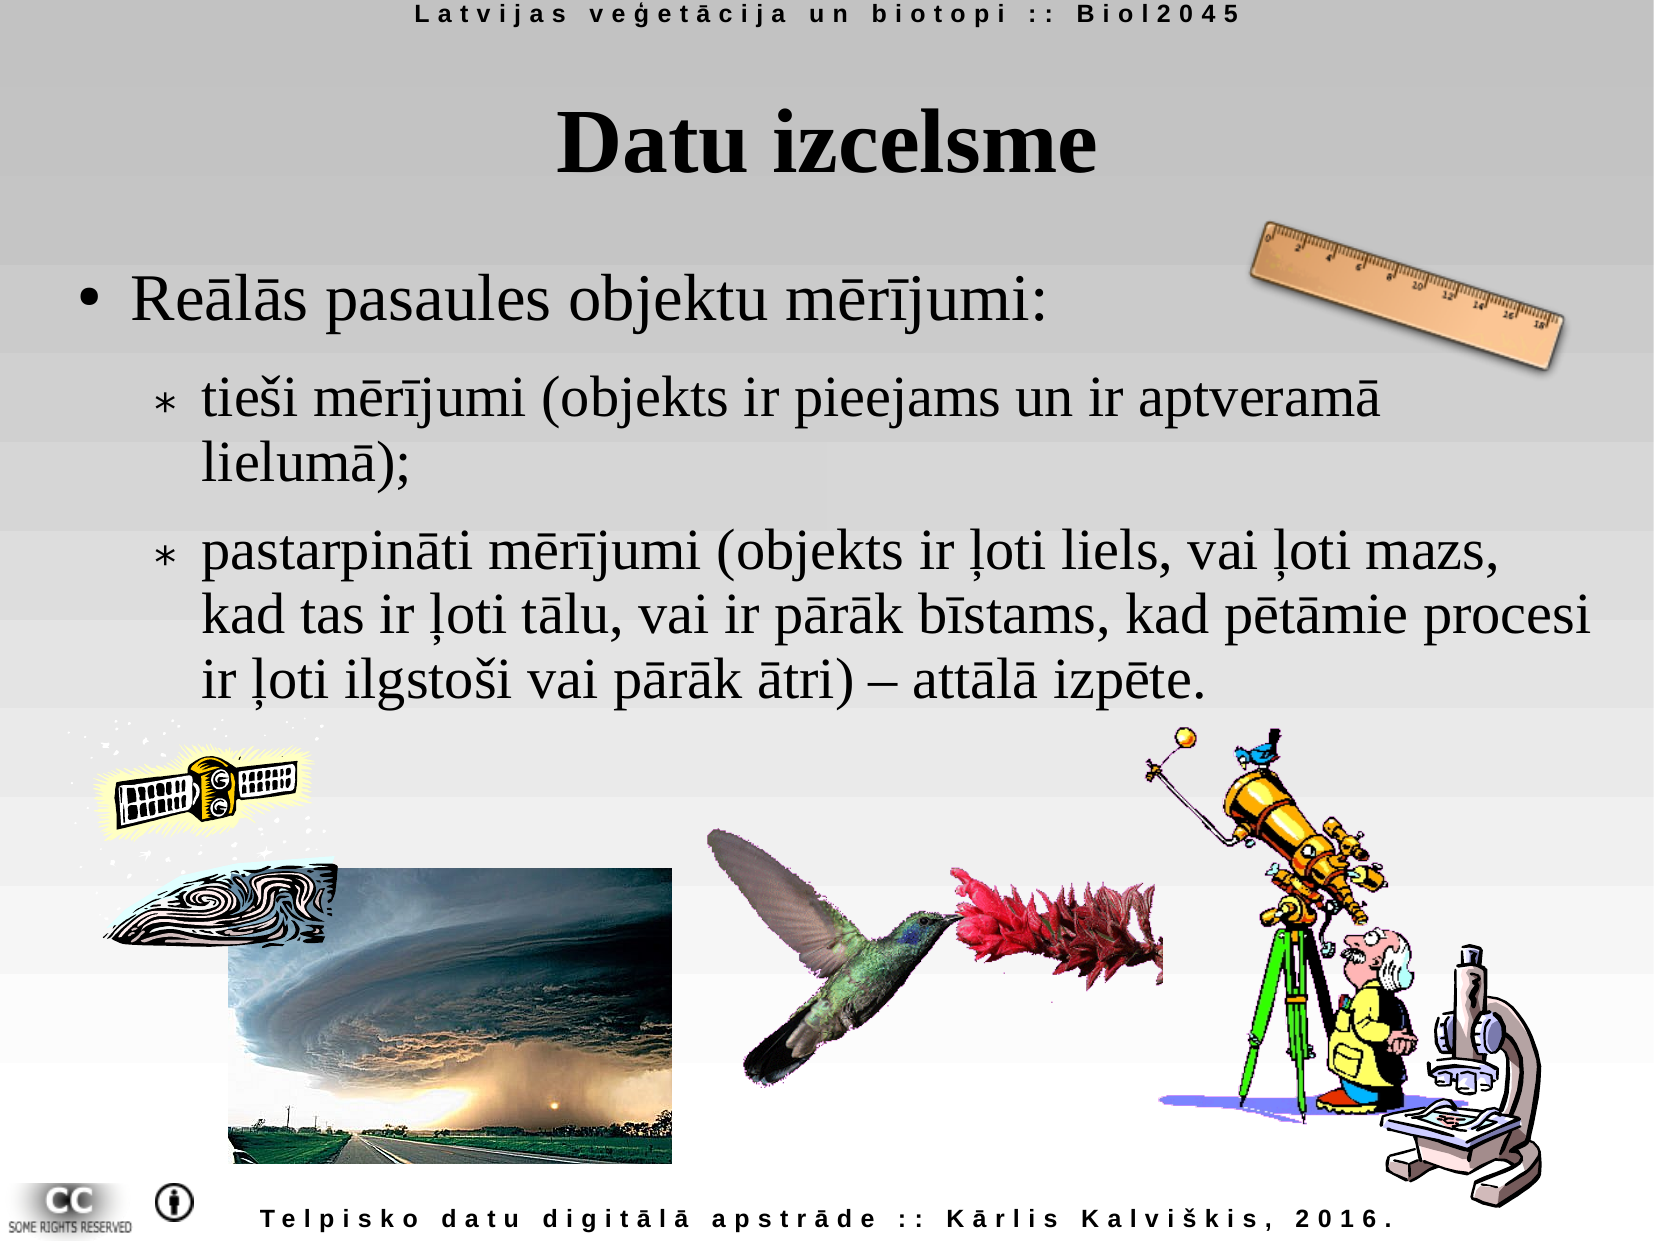

# Datu izcelsme
Reālās pasaules objektu mērījumi:
tieši mērījumi (objekts ir pieejams un ir aptveramā lielumā);
pastarpināti mērījumi (objekts ir ļoti liels, vai ļoti mazs, kad tas ir ļoti tālu, vai ir pārāk bīstams, kad pētāmie procesi ir ļoti ilgstoši vai pārāk ātri) – attālā izpēte.